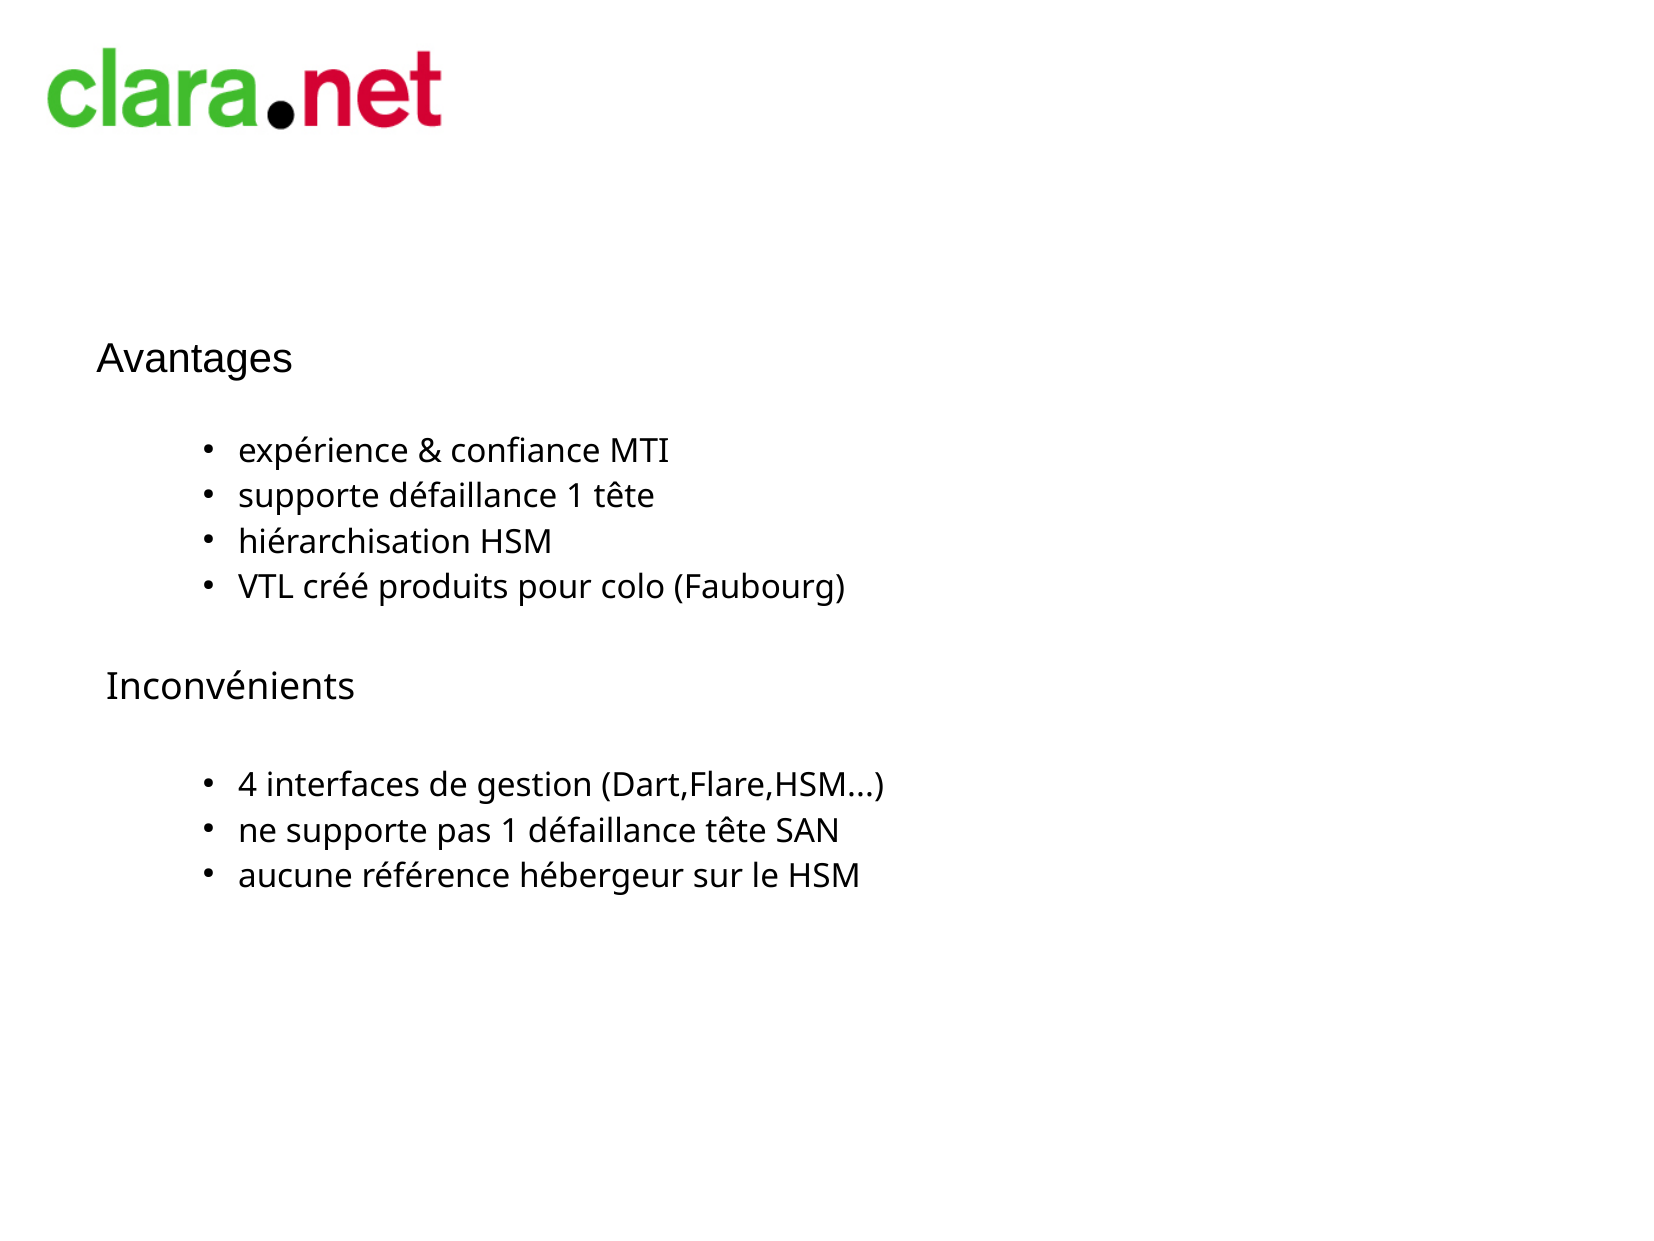

Avantages
expérience & confiance MTI
supporte défaillance 1 tête
hiérarchisation HSM
VTL créé produits pour colo (Faubourg)
 Inconvénients
4 interfaces de gestion (Dart,Flare,HSM...)
ne supporte pas 1 défaillance tête SAN
aucune référence hébergeur sur le HSM